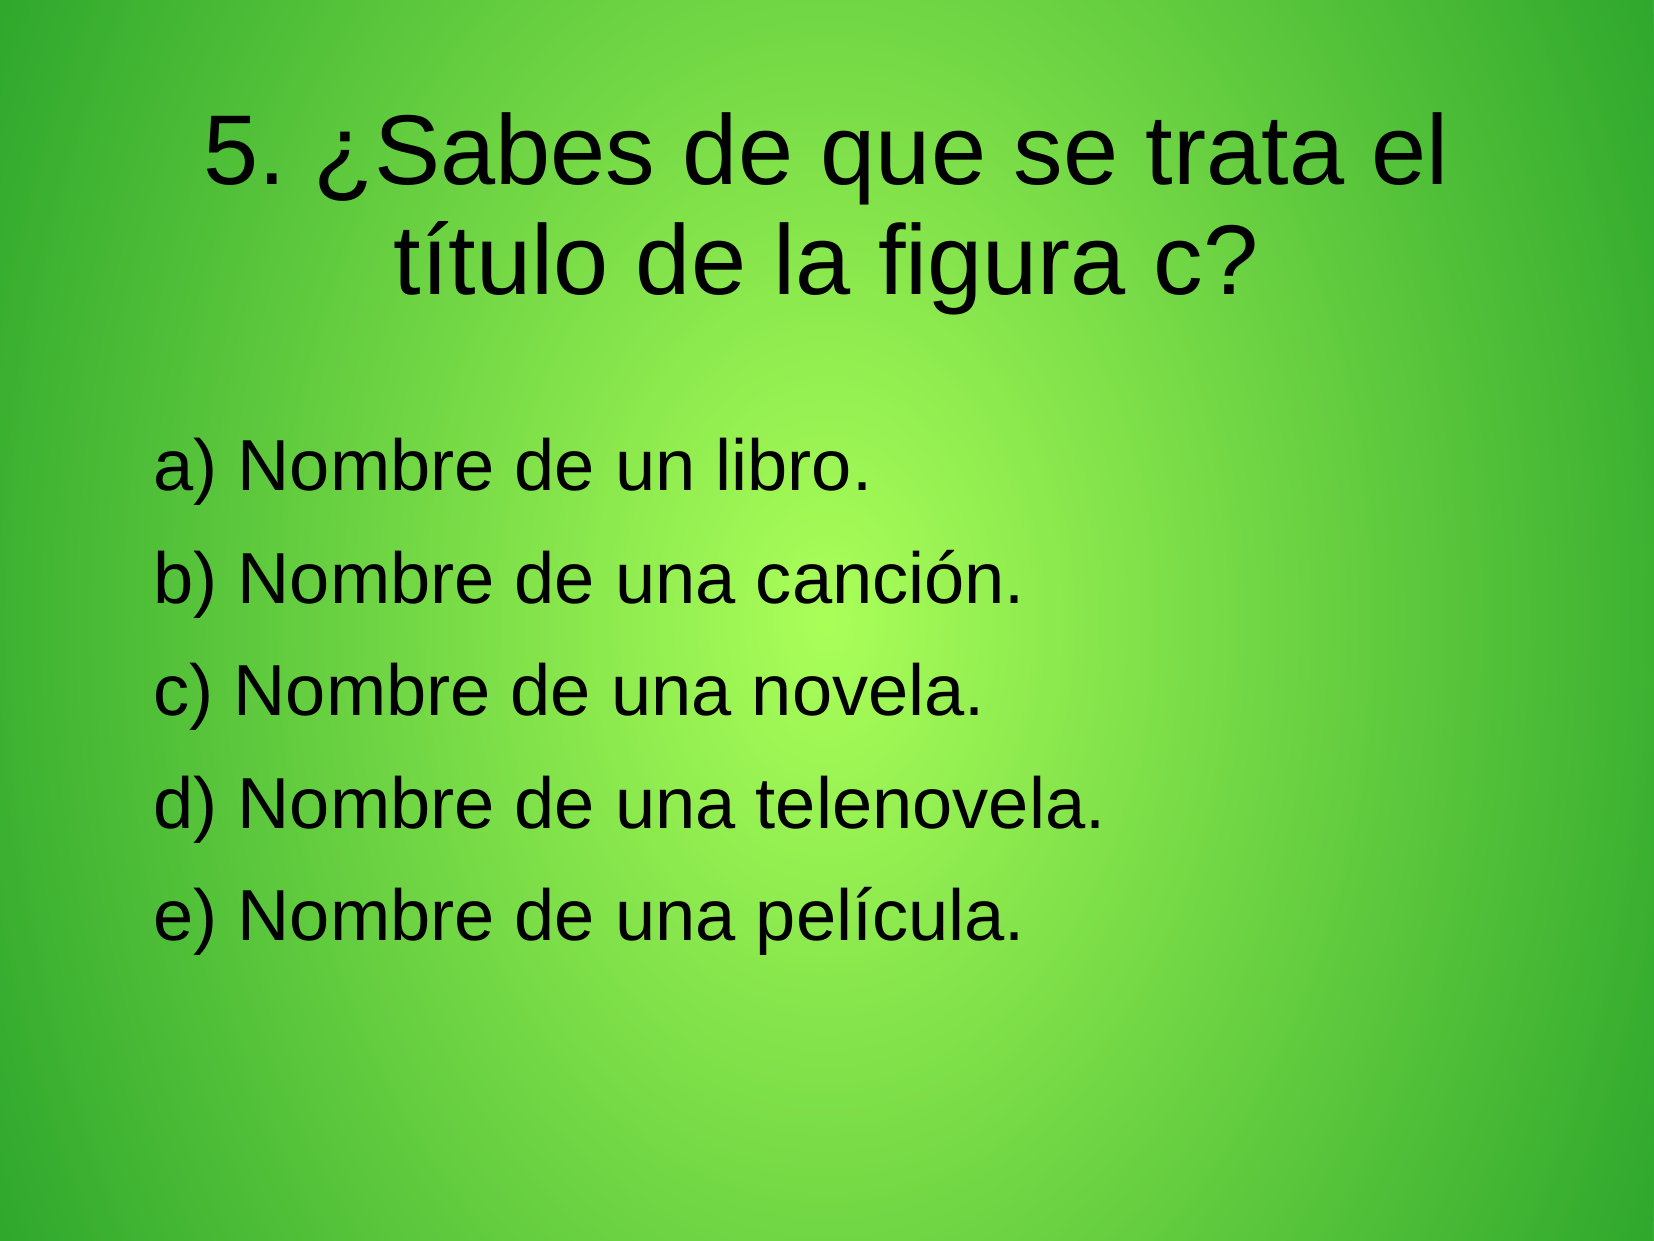

# 5. ¿Sabes de que se trata el título de la figura c?
a) Nombre de un libro.
b) Nombre de una canción.
c) Nombre de una novela.
d) Nombre de una telenovela.
e) Nombre de una película.